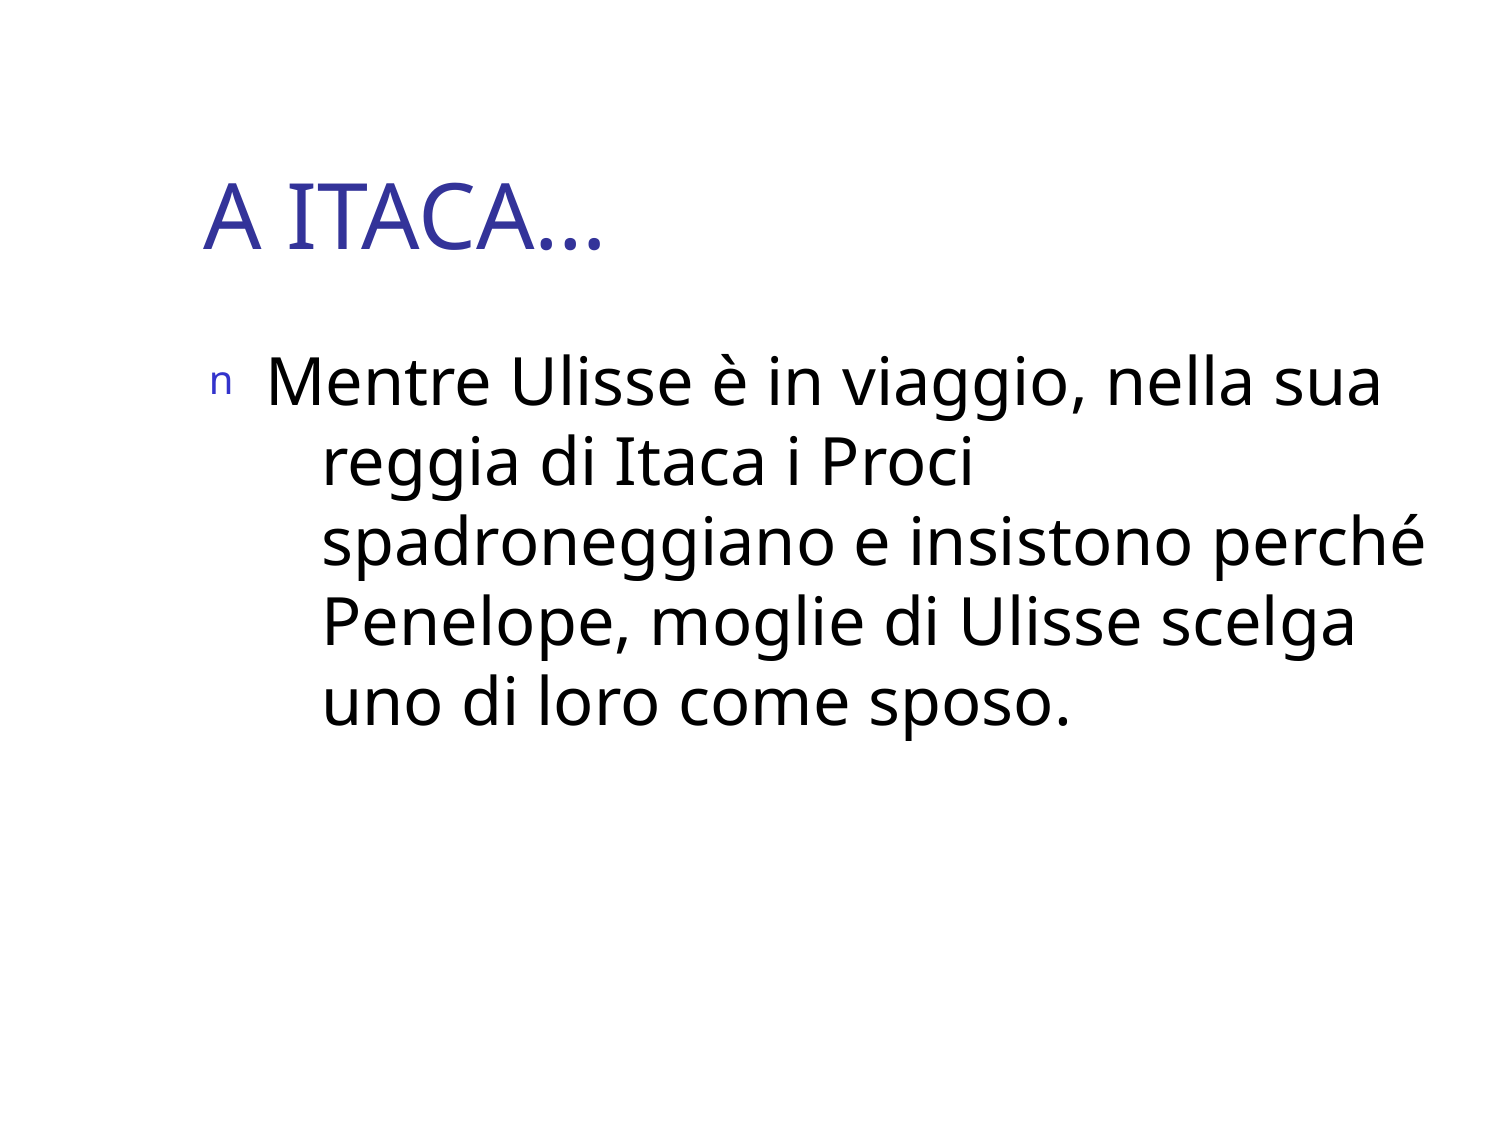

# A ITACA…
Mentre Ulisse è in viaggio, nella sua reggia di Itaca i Proci spadroneggiano e insistono perché Penelope, moglie di Ulisse scelga uno di loro come sposo.